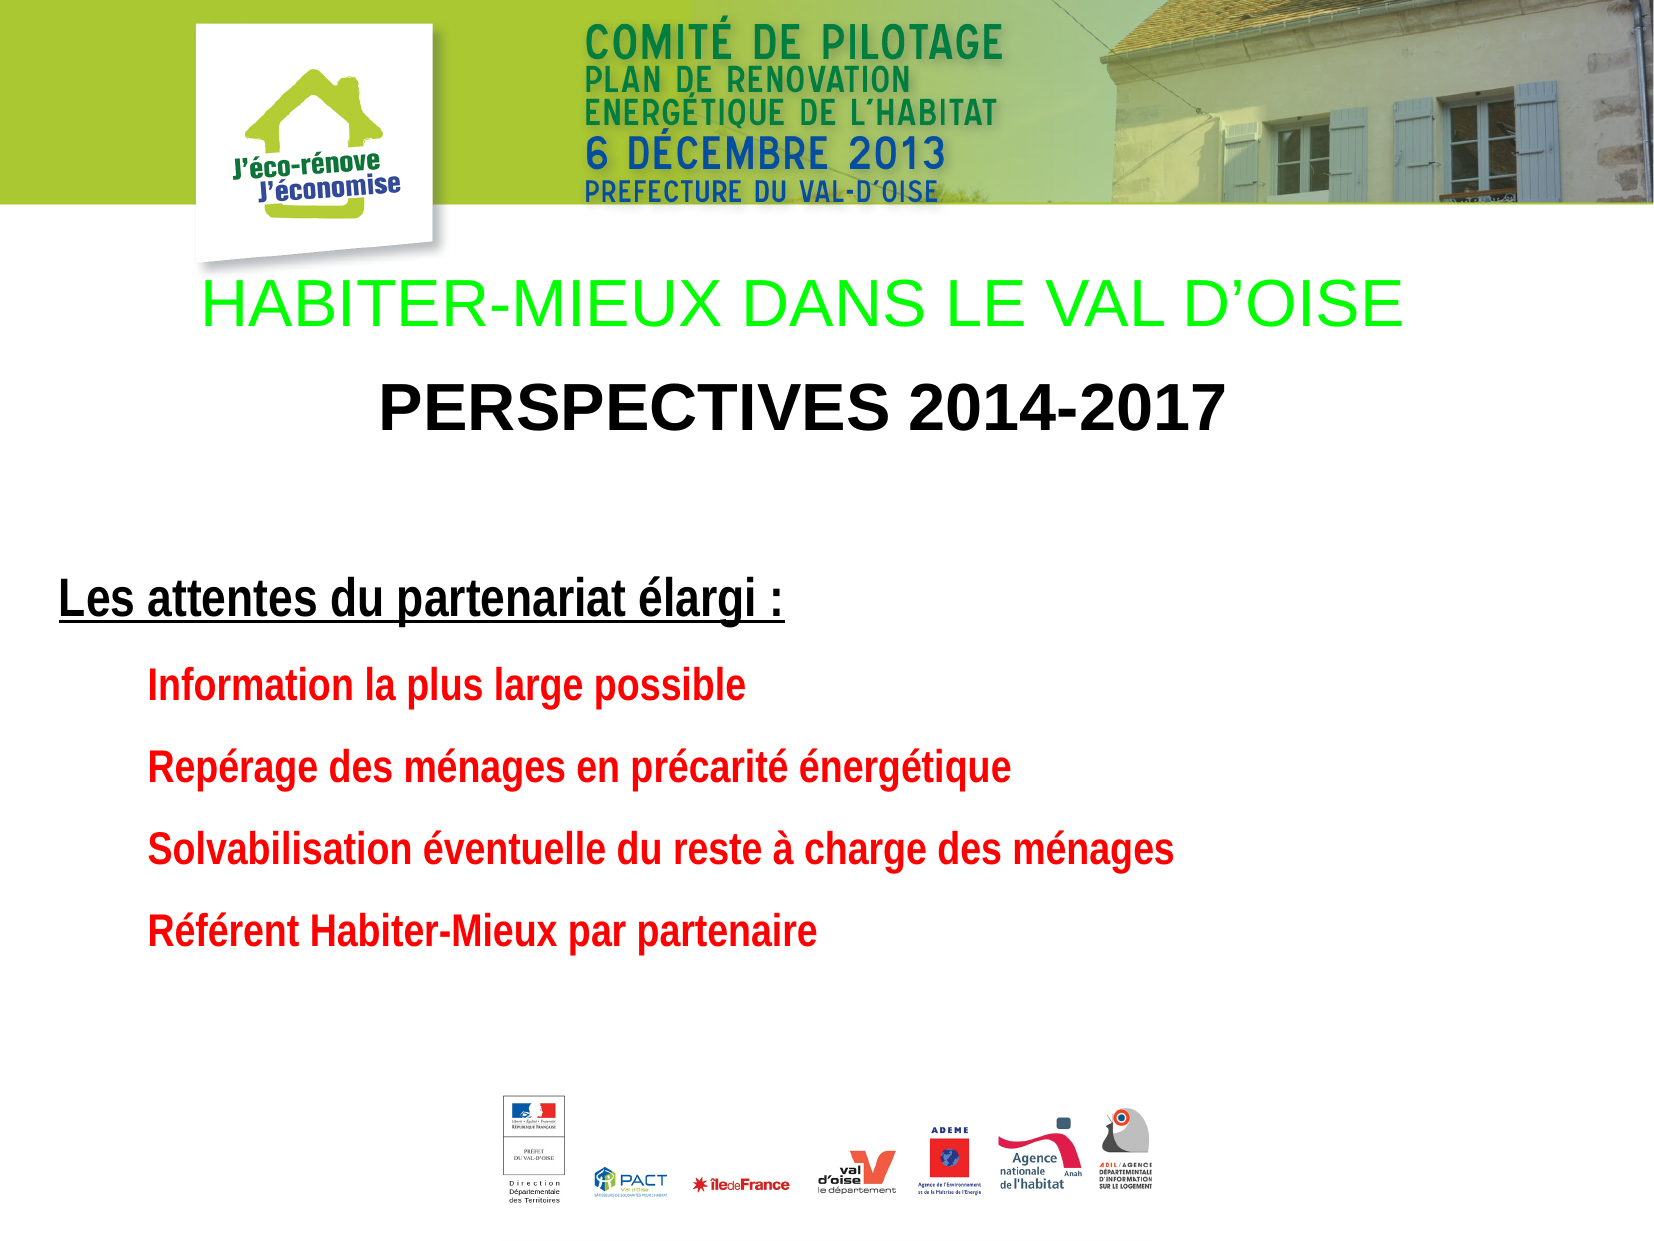

# HABITER-MIEUX DANS LE VAL D’OISE
PERSPECTIVES 2014-2017
Les attentes du partenariat élargi :
Information la plus large possible
Repérage des ménages en précarité énergétique
Solvabilisation éventuelle du reste à charge des ménages
Référent Habiter-Mieux par partenaire